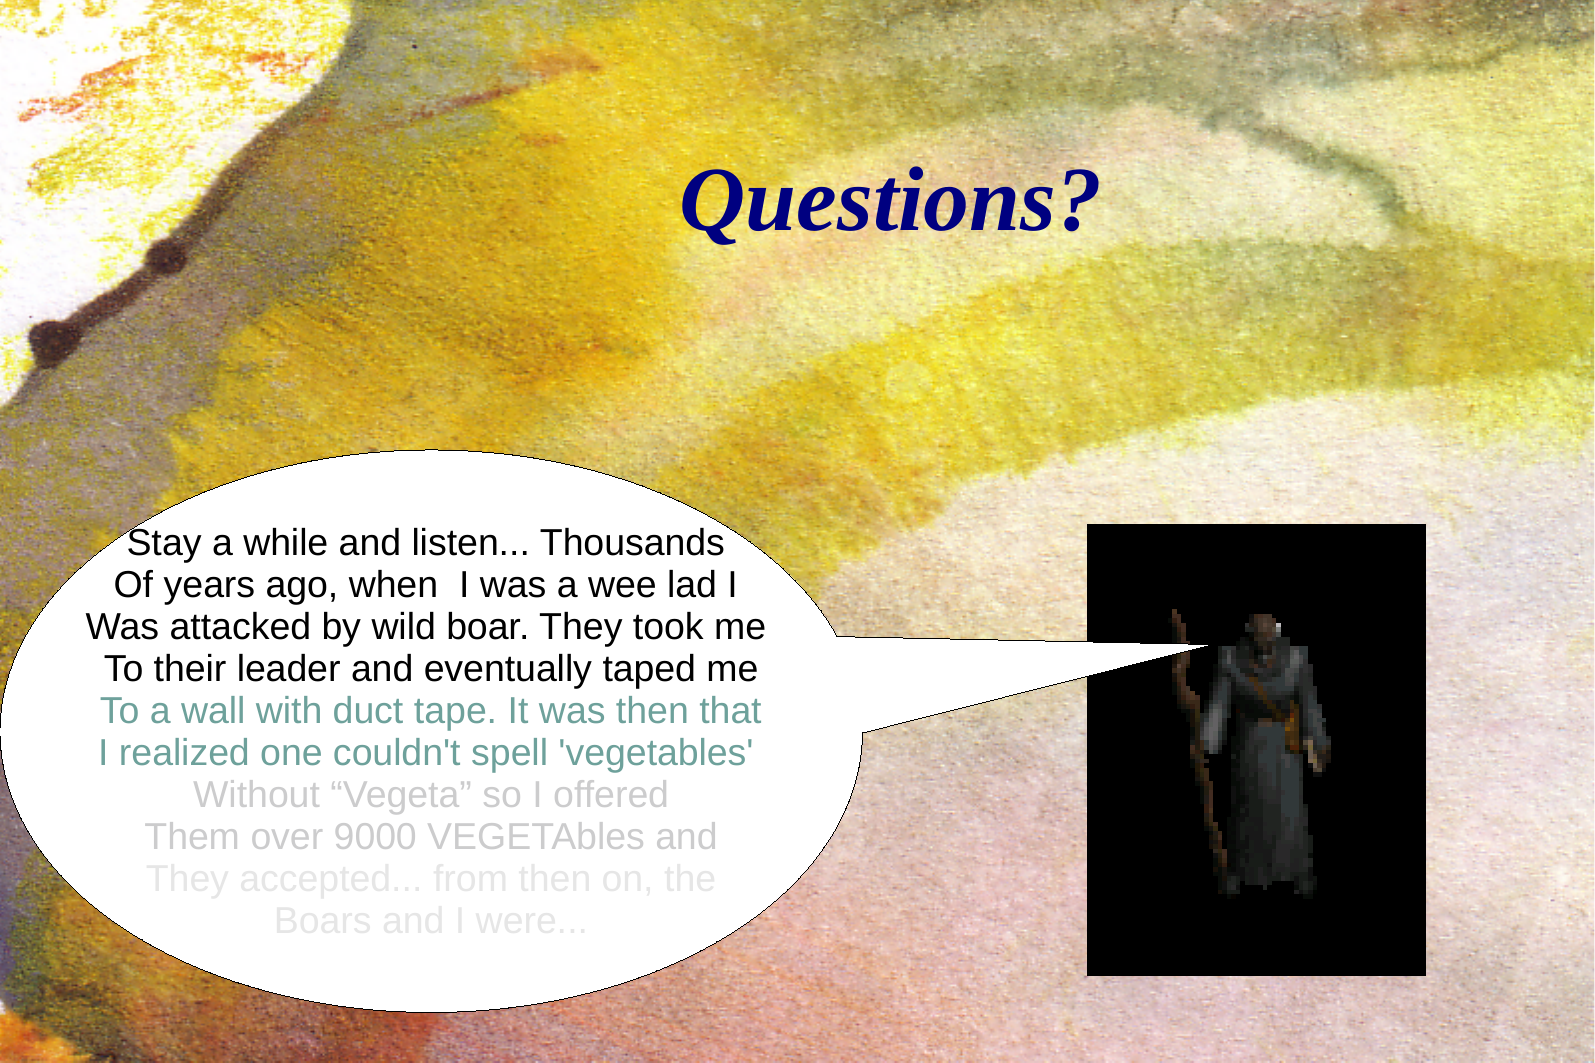

# Questions?
Stay a while and listen... Thousands
Of years ago, when I was a wee lad I
Was attacked by wild boar. They took me
To their leader and eventually taped me
To a wall with duct tape. It was then that
I realized one couldn't spell 'vegetables'
Without “Vegeta” so I offered
Them over 9000 VEGETAbles and
They accepted... from then on, the
Boars and I were...